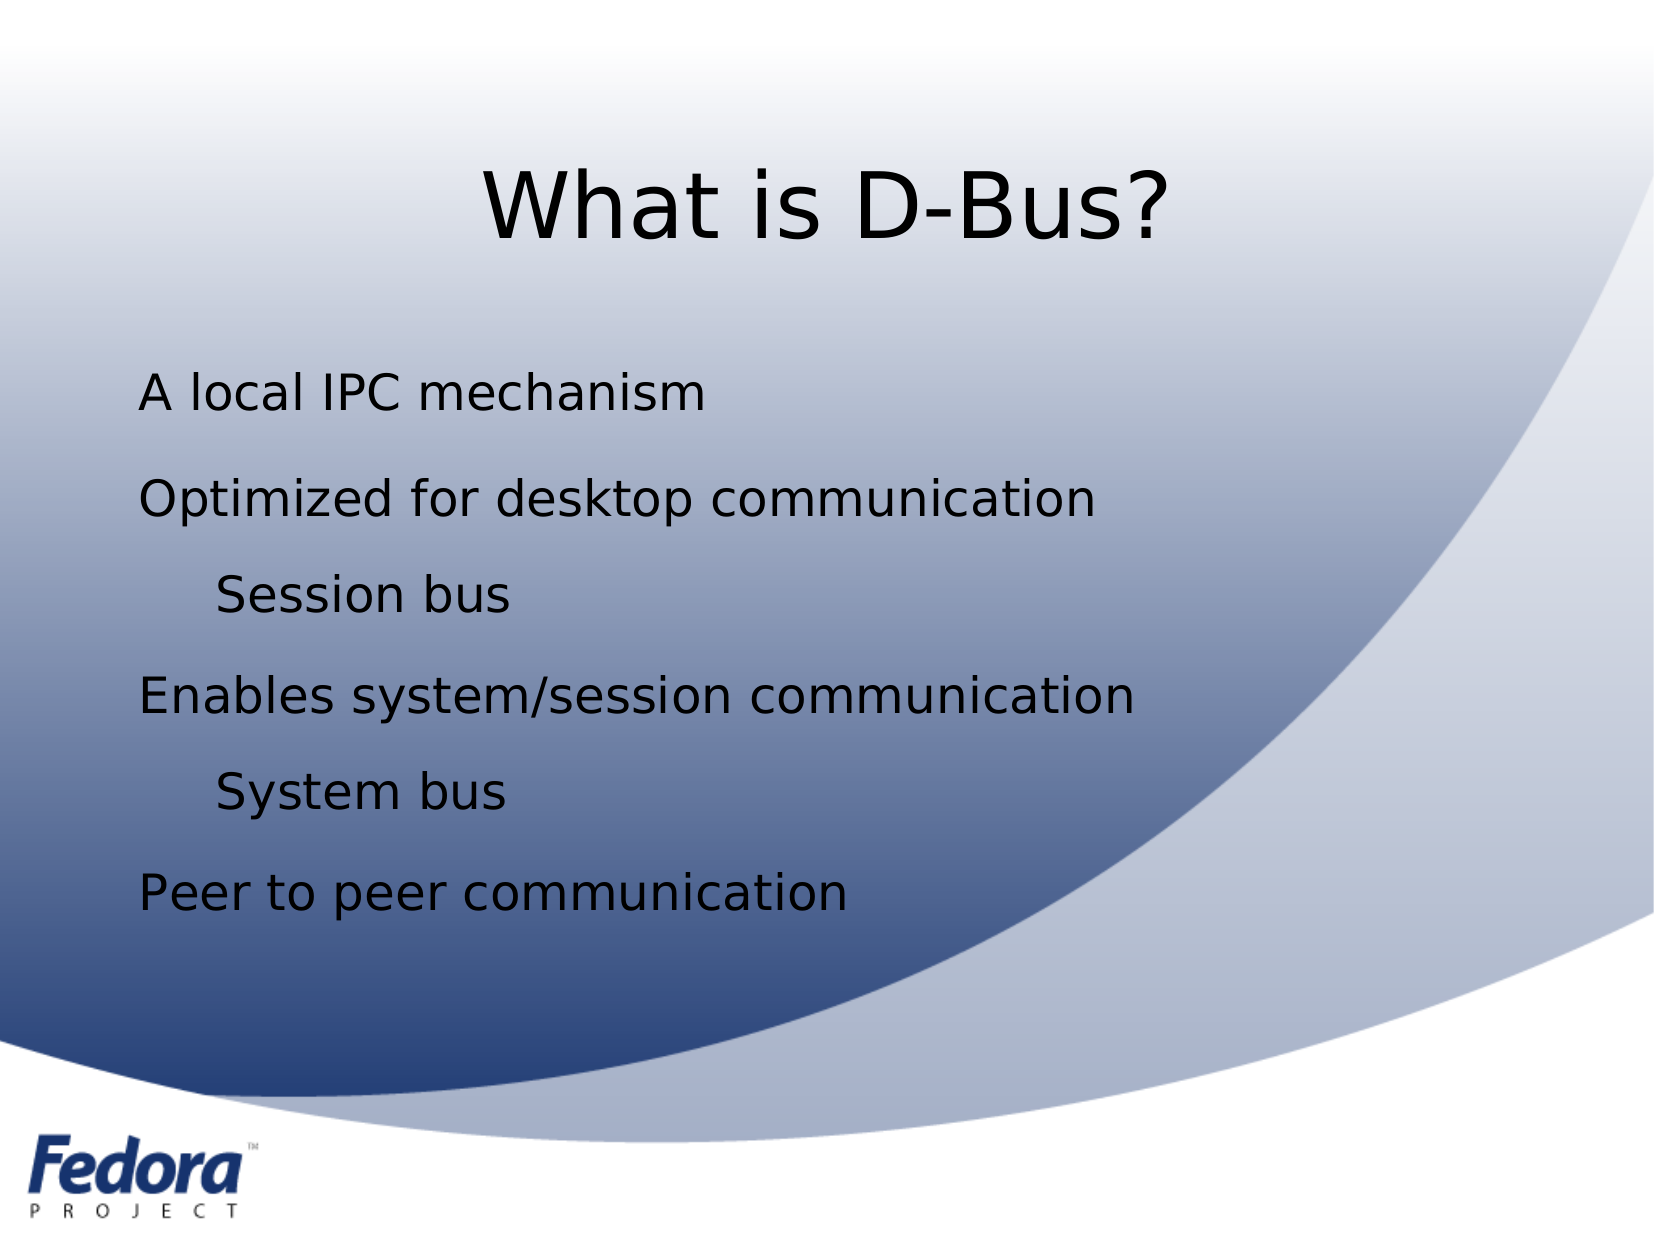

# What is D-Bus?
A local IPC mechanism
Optimized for desktop communication
Session bus
Enables system/session communication
System bus
Peer to peer communication